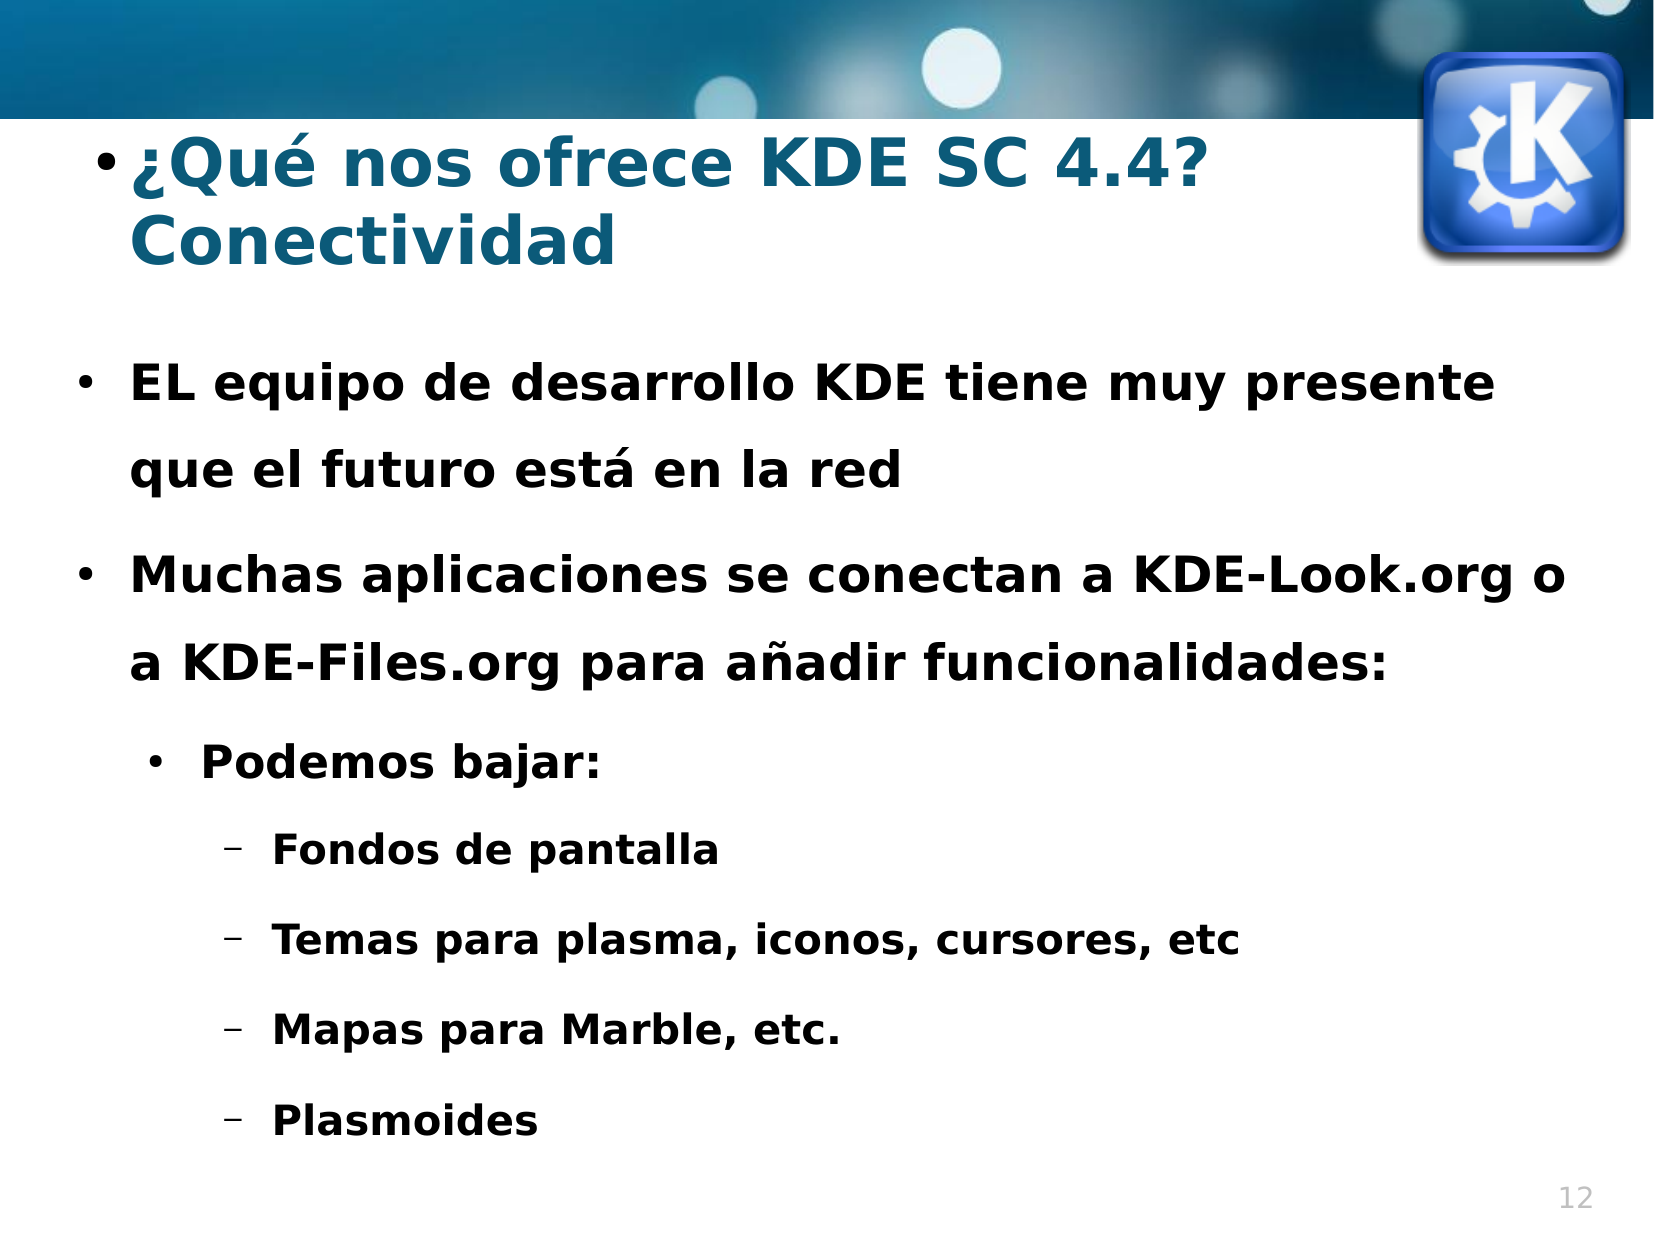

# ¿Qué nos ofrece KDE SC 4.4? Conectividad
EL equipo de desarrollo KDE tiene muy presente que el futuro está en la red
Muchas aplicaciones se conectan a KDE-Look.org o a KDE-Files.org para añadir funcionalidades:
Podemos bajar:
Fondos de pantalla
Temas para plasma, iconos, cursores, etc
Mapas para Marble, etc.
Plasmoides
12